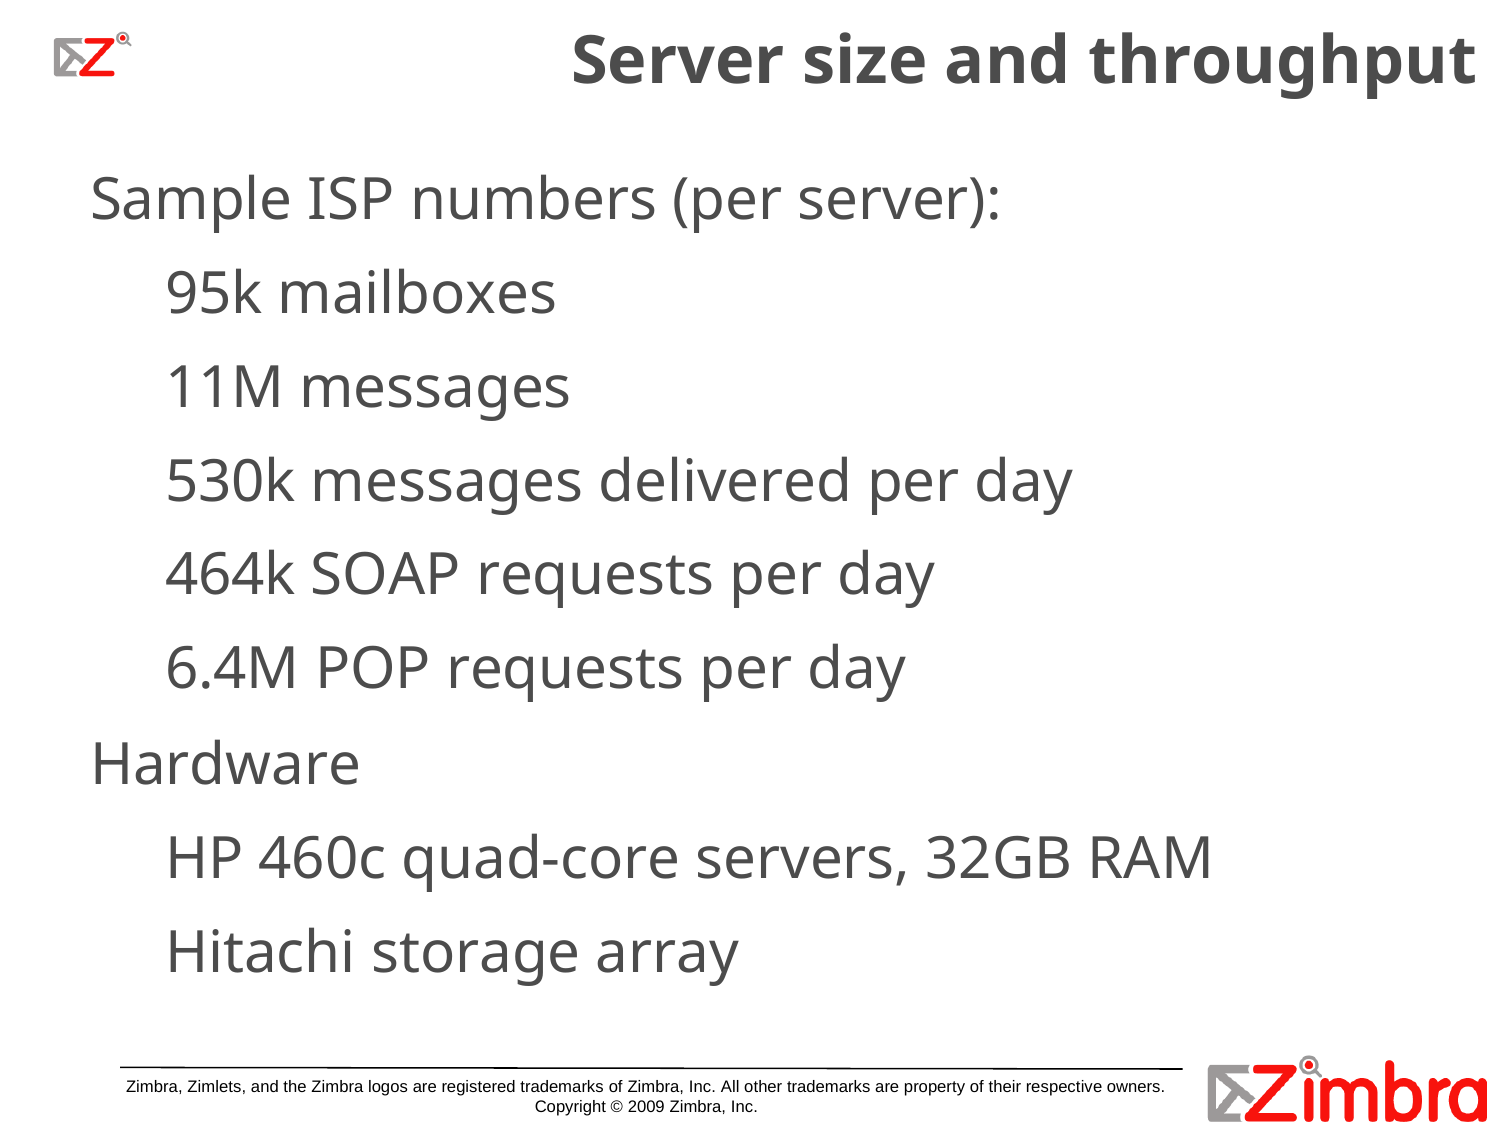

# Server size and throughput
Sample ISP numbers (per server):
95k mailboxes
11M messages
530k messages delivered per day
464k SOAP requests per day
6.4M POP requests per day
Hardware
HP 460c quad-core servers, 32GB RAM
Hitachi storage array